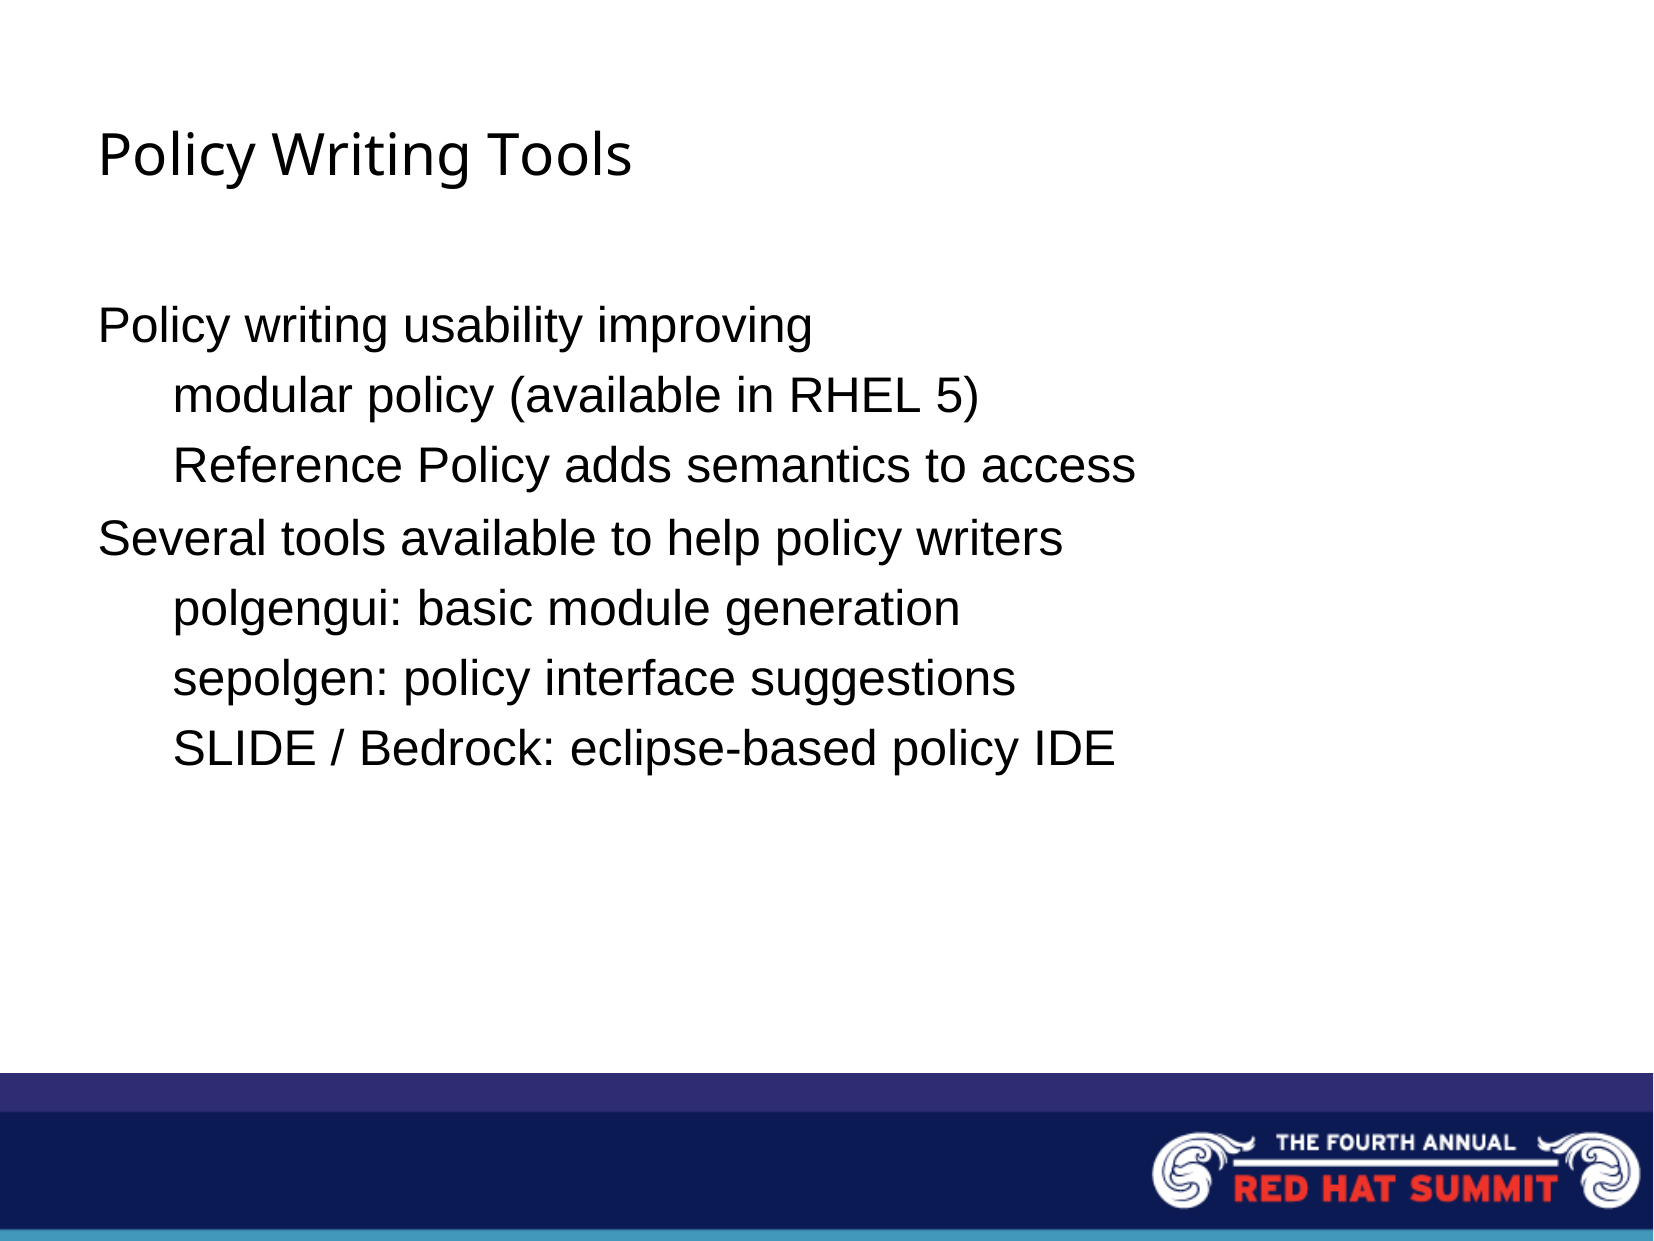

# Policy Writing Tools
Policy writing usability improving
modular policy (available in RHEL 5)
Reference Policy adds semantics to access
Several tools available to help policy writers
polgengui: basic module generation
sepolgen: policy interface suggestions
SLIDE / Bedrock: eclipse-based policy IDE